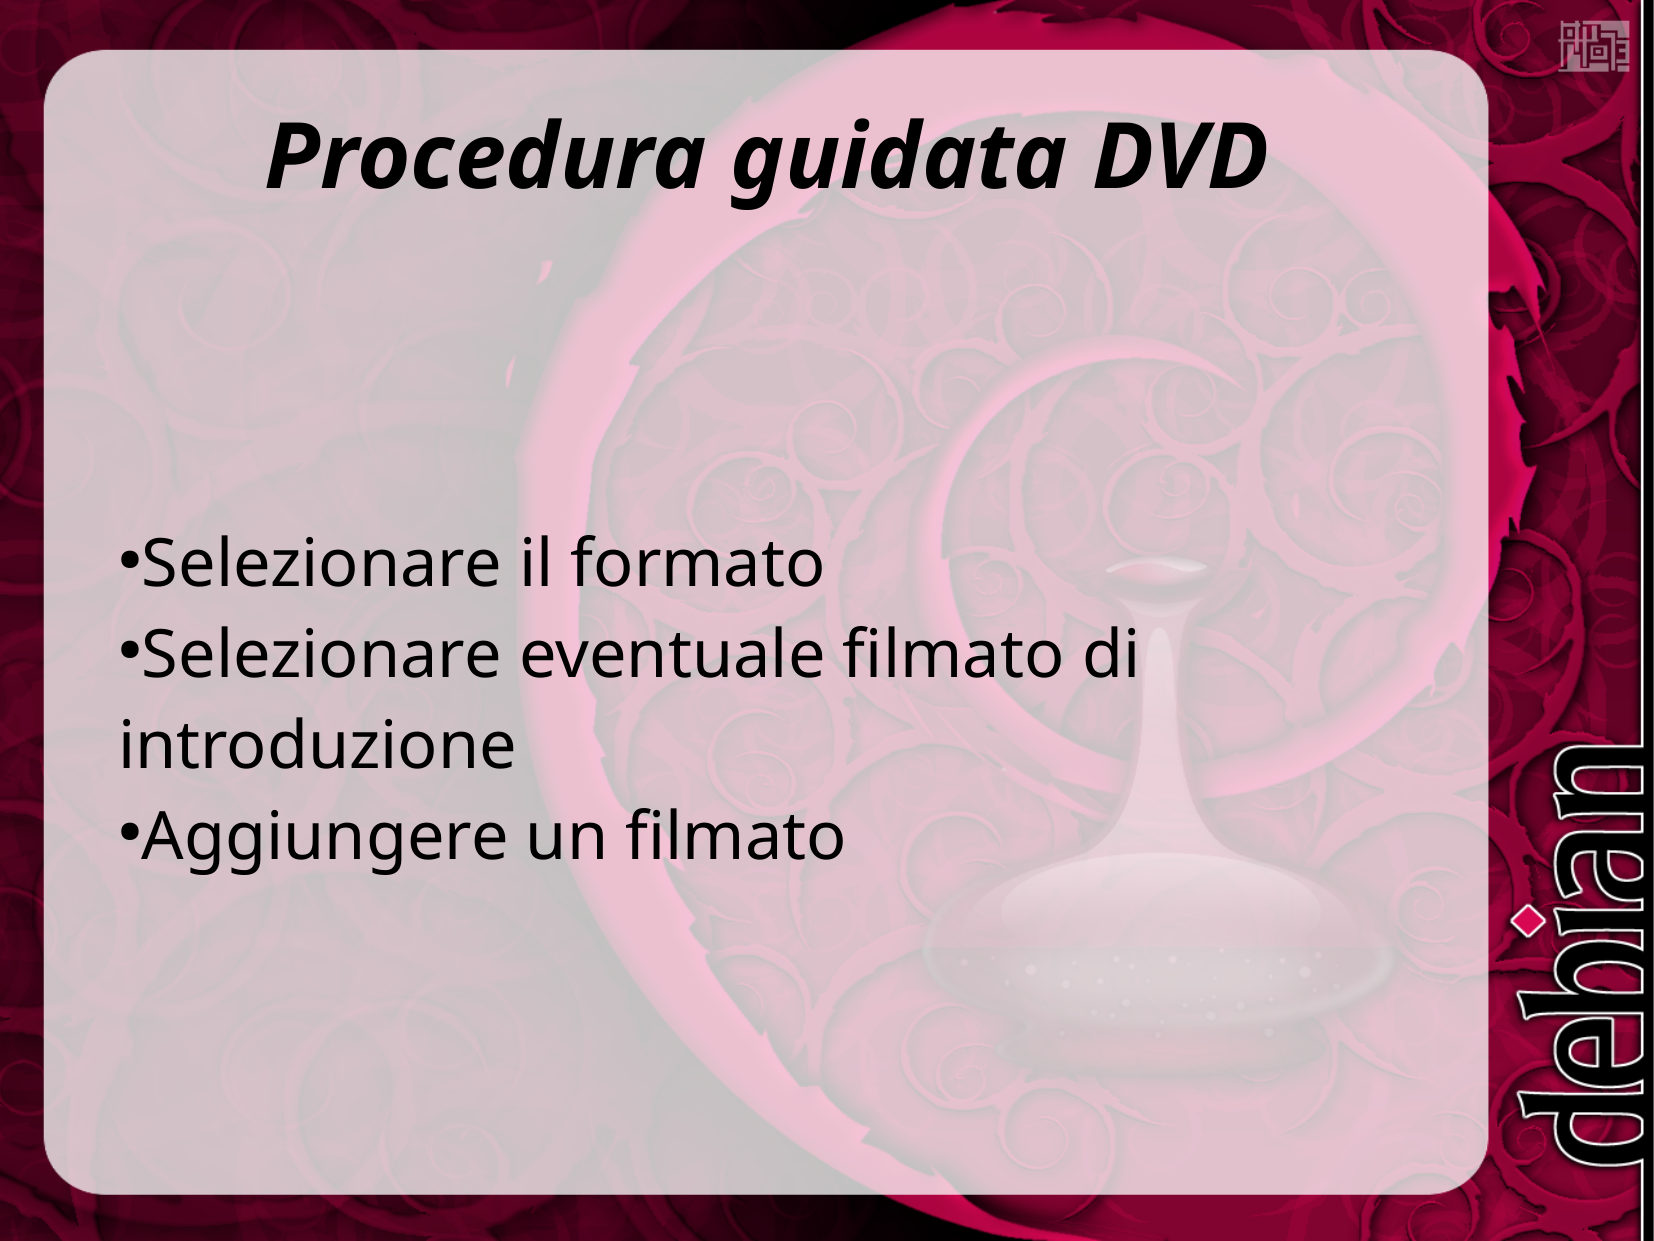

# Procedura guidata DVD
Selezionare il formato
Selezionare eventuale filmato di introduzione
Aggiungere un filmato